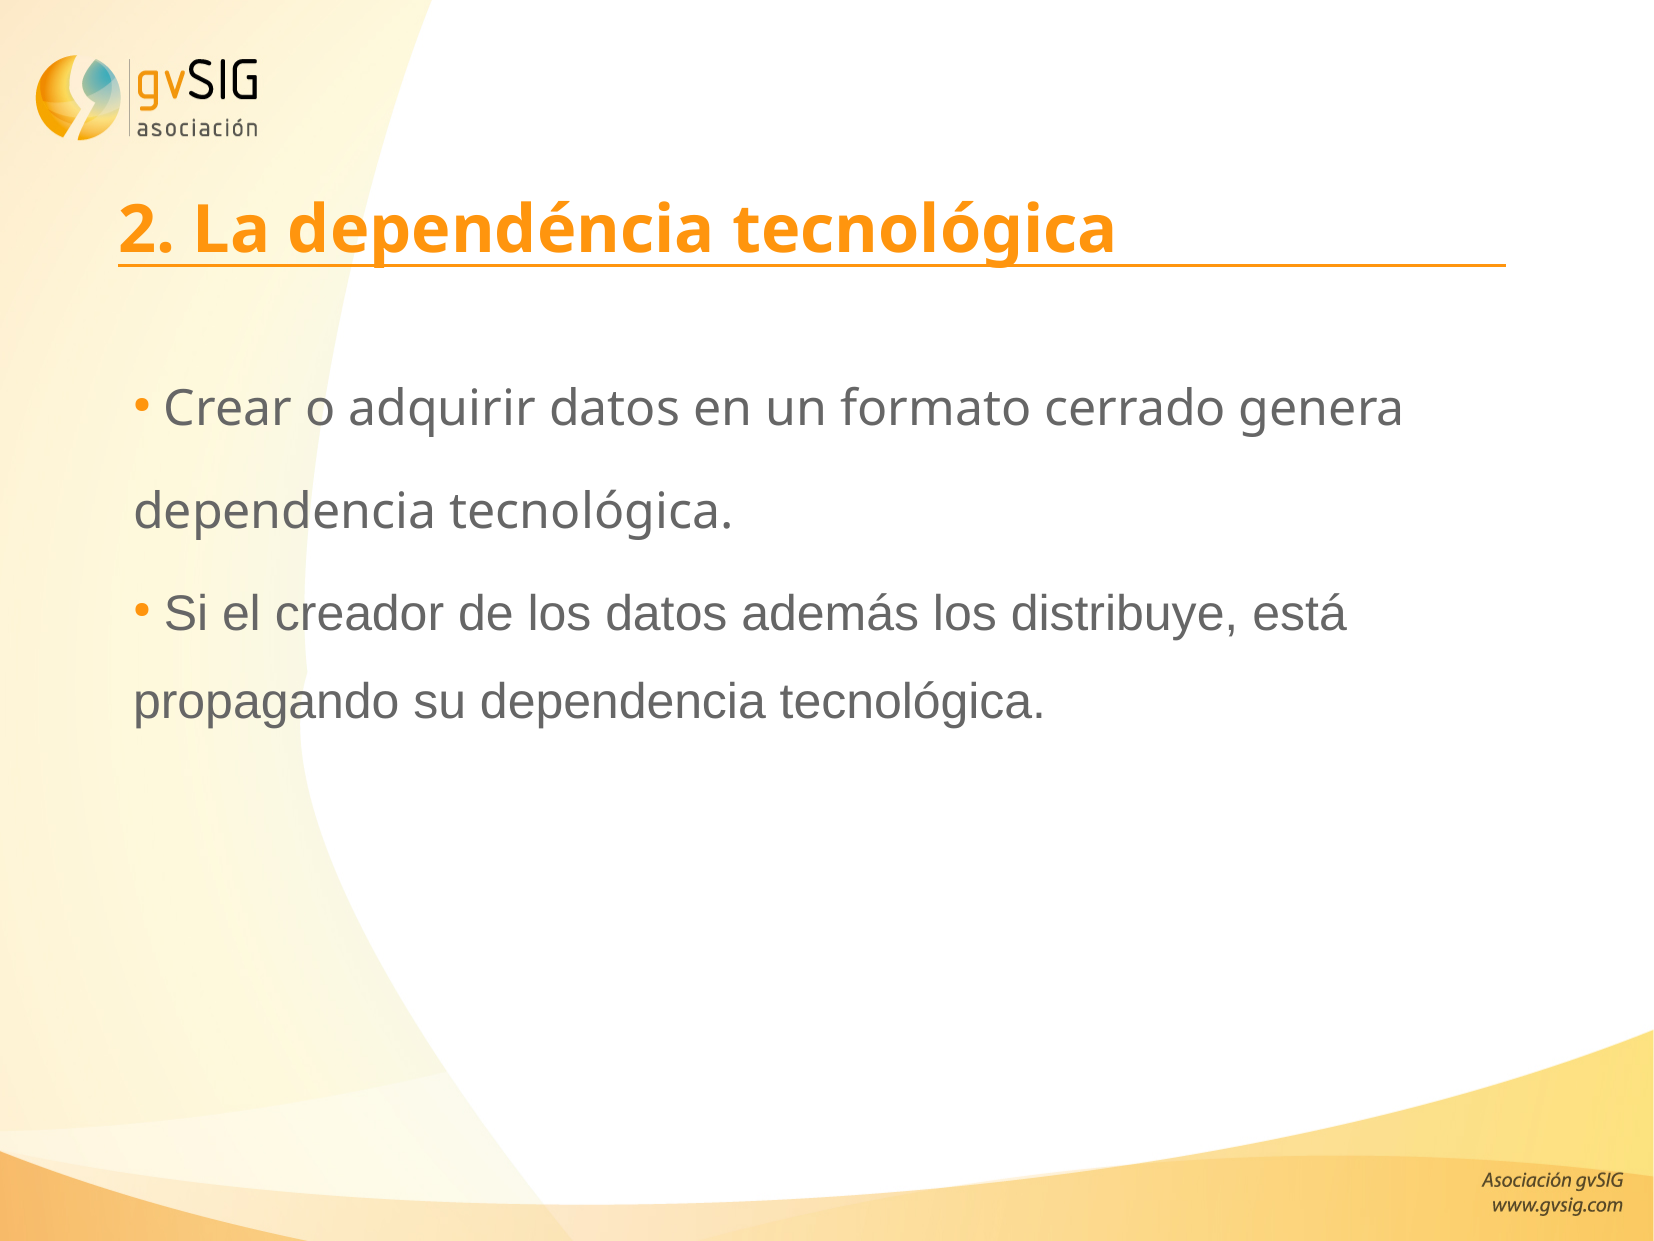

# 2. La dependéncia tecnológica
 Crear o adquirir datos en un formato cerrado genera dependencia tecnológica.
 Si el creador de los datos además los distribuye, está propagando su dependencia tecnológica.